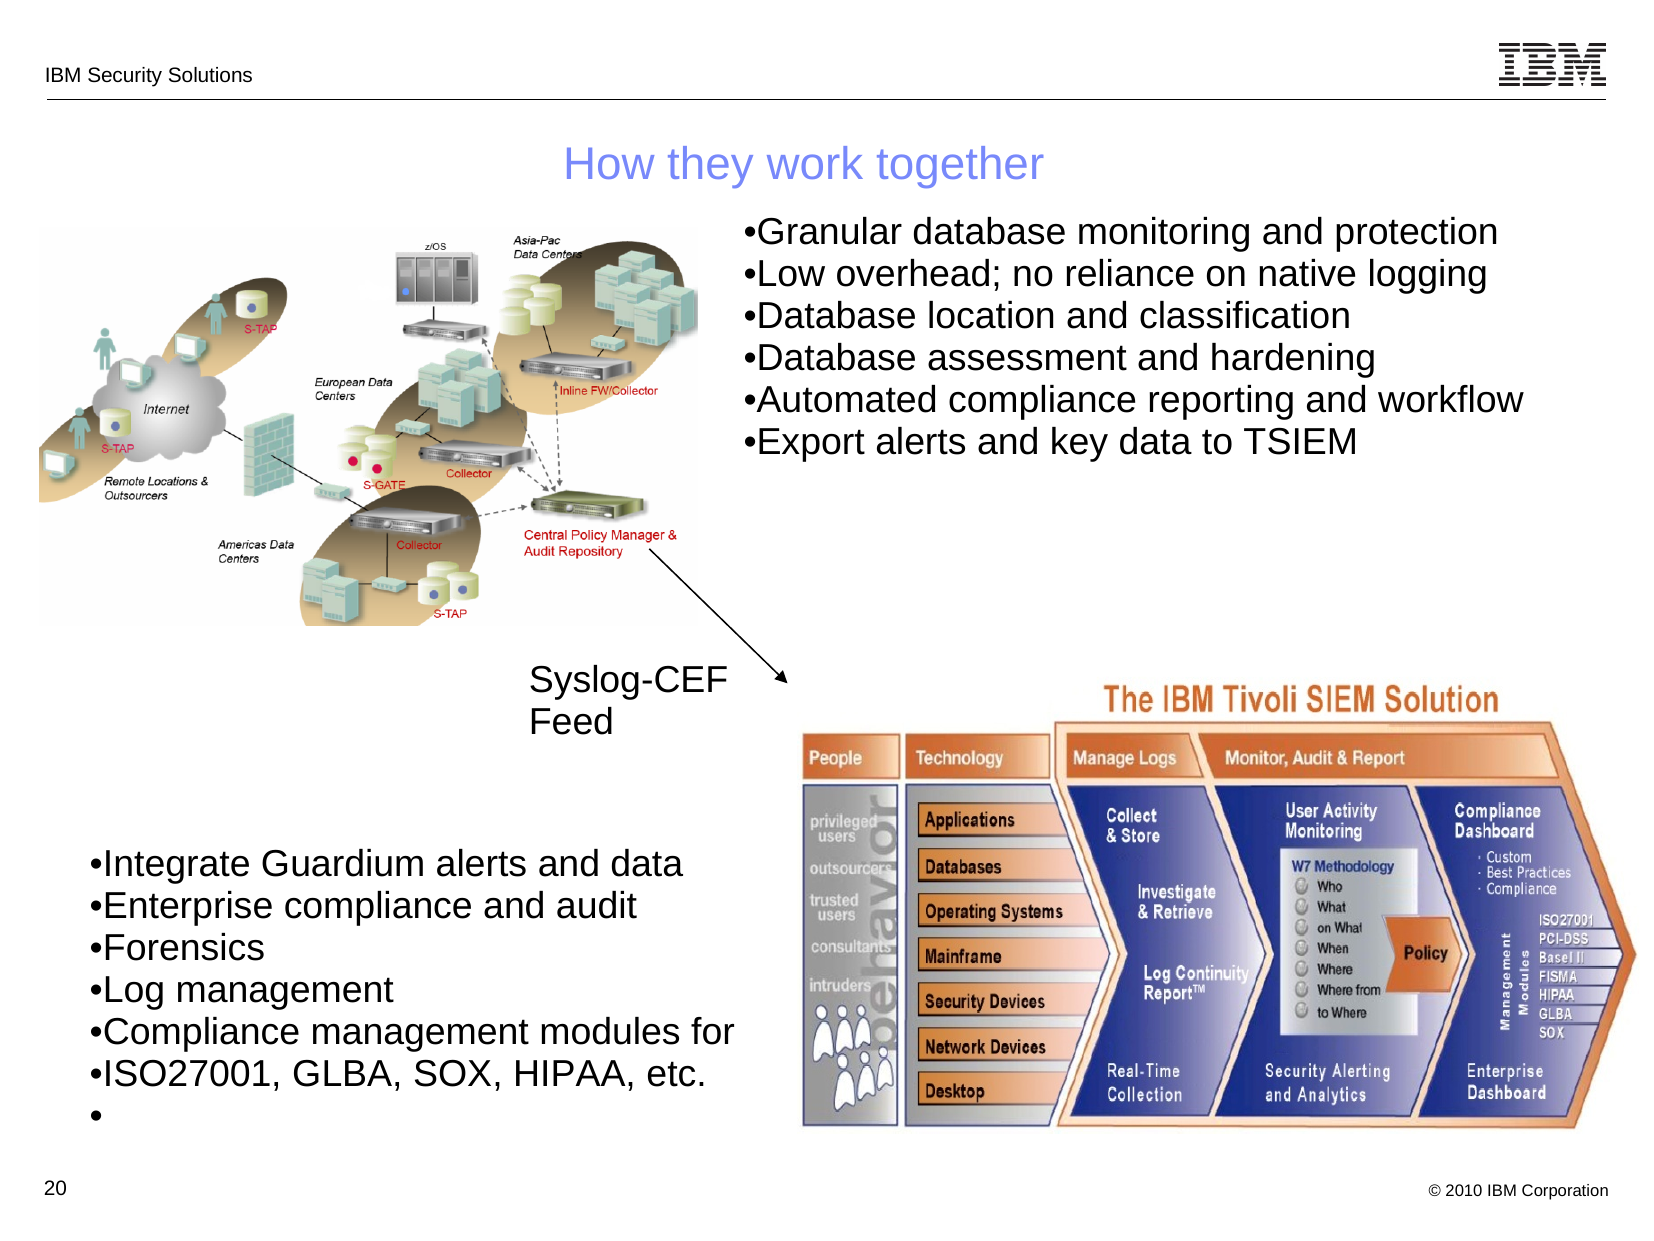

How they work together
Granular database monitoring and protection
Low overhead; no reliance on native logging
Database location and classification
Database assessment and hardening
Automated compliance reporting and workflow
Export alerts and key data to TSIEM
Syslog-CEF
Feed
Integrate Guardium alerts and data
Enterprise compliance and audit
Forensics
Log management
Compliance management modules for
ISO27001, GLBA, SOX, HIPAA, etc.